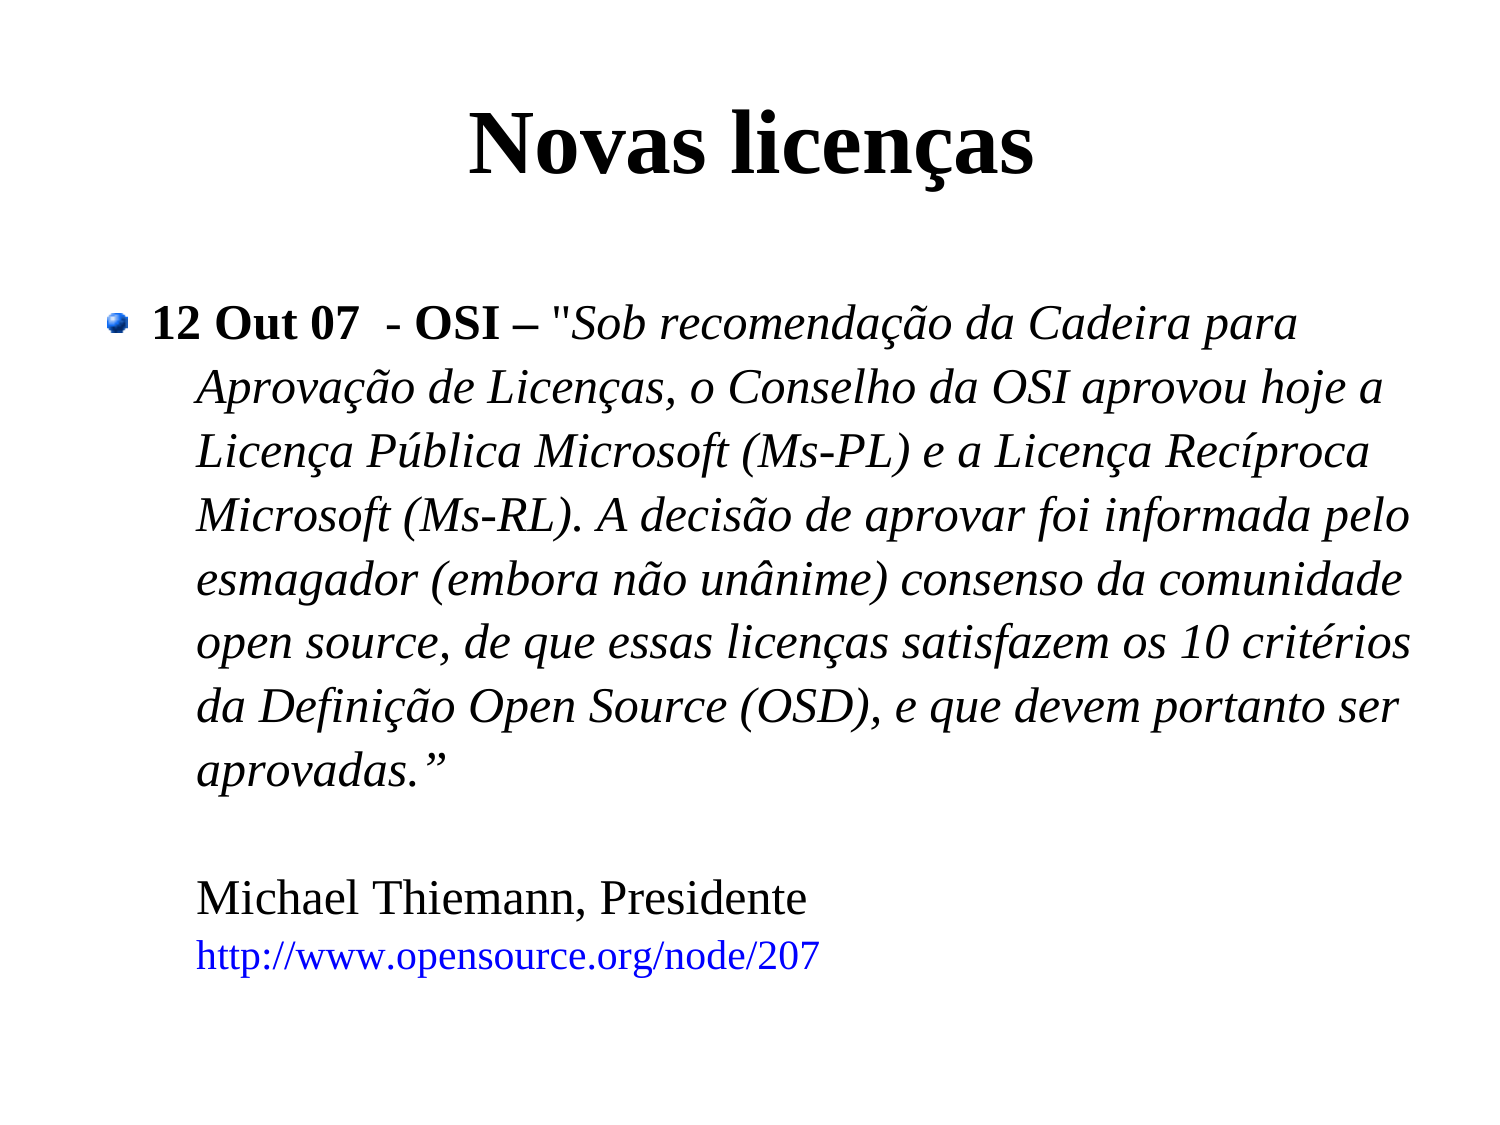

# Novas licenças
12 Out 07 - OSI – "Sob recomendação da Cadeira para Aprovação de Licenças, o Conselho da OSI aprovou hoje a Licença Pública Microsoft (Ms-PL) e a Licença Recíproca Microsoft (Ms-RL). A decisão de aprovar foi informada pelo esmagador (embora não unânime) consenso da comunidade open source, de que essas licenças satisfazem os 10 critérios da Definição Open Source (OSD), e que devem portanto ser aprovadas.”
Michael Thiemann, Presidente http://www.opensource.org/node/207